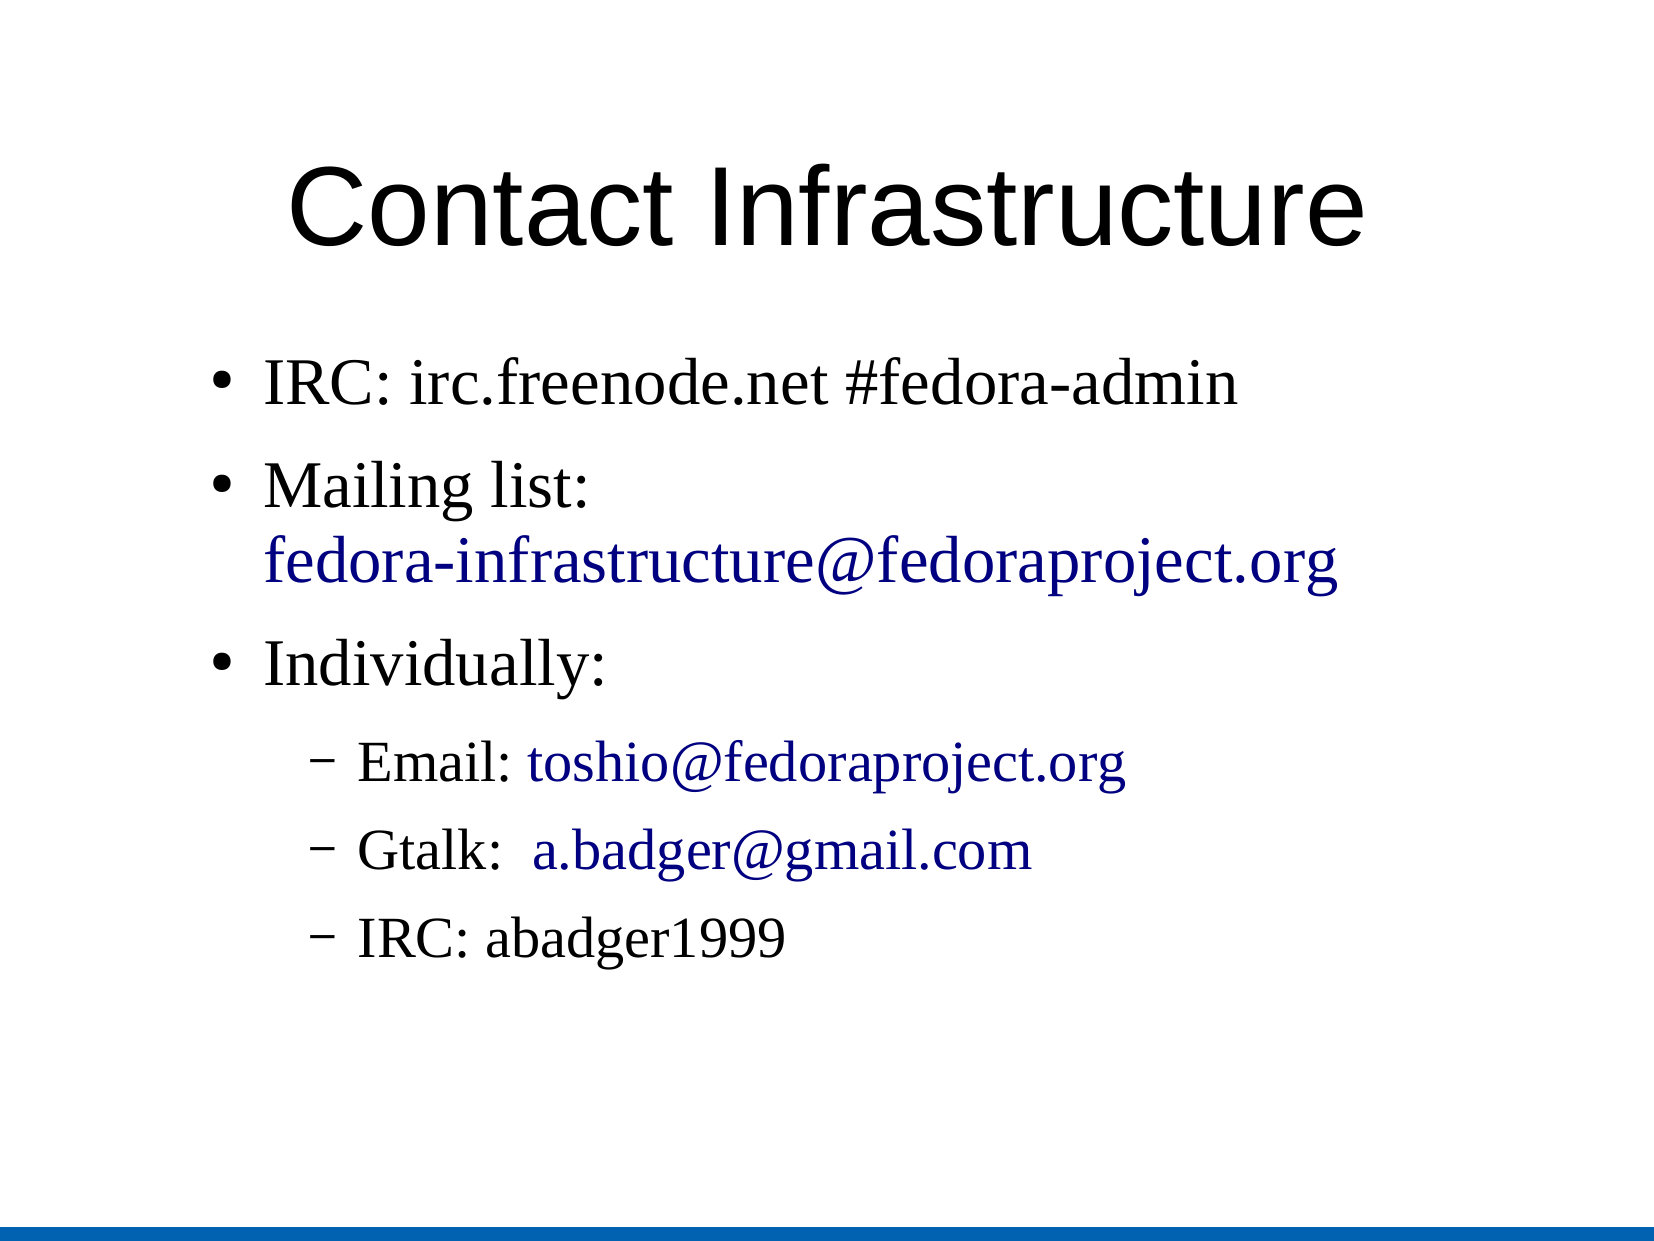

# Contact Infrastructure
IRC: irc.freenode.net #fedora-admin
Mailing list: fedora-infrastructure@fedoraproject.org
Individually:
Email: toshio@fedoraproject.org
Gtalk: a.badger@gmail.com
IRC: abadger1999